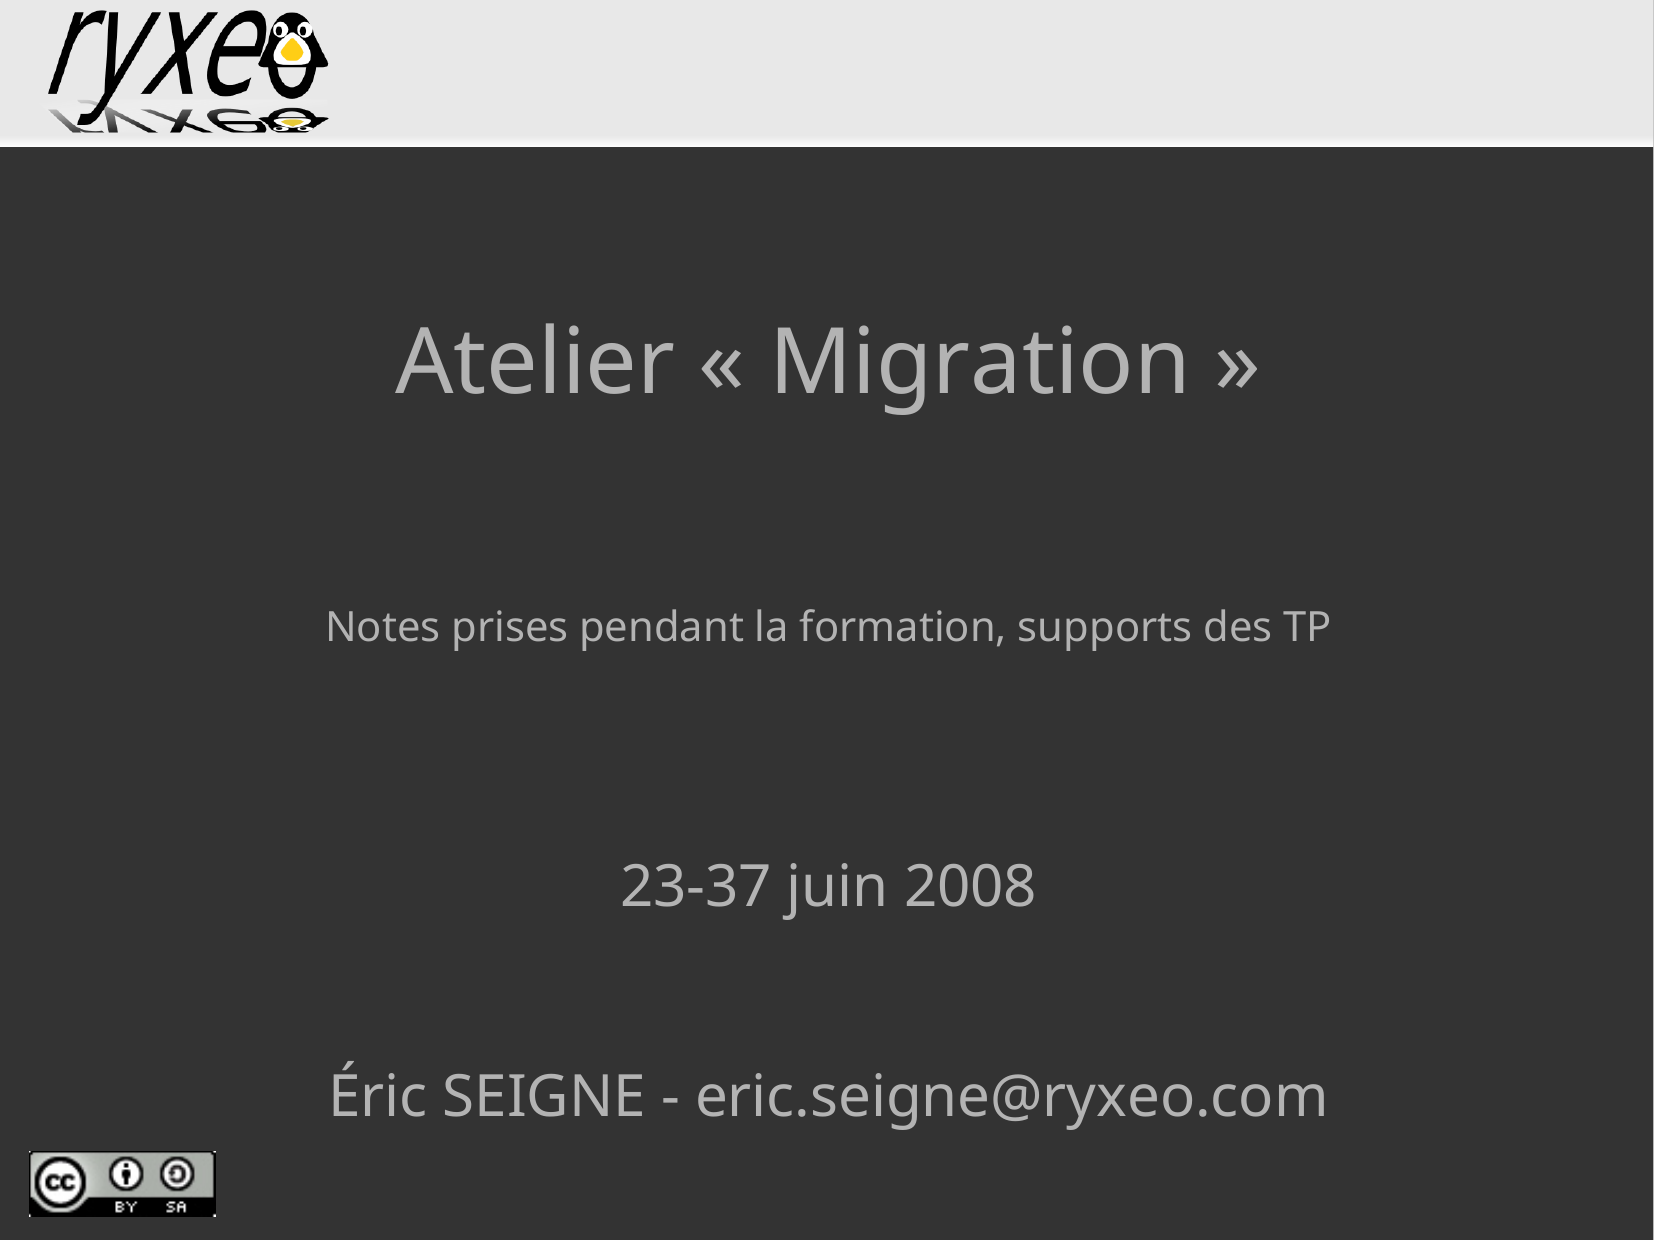

# Atelier « Migration »
Notes prises pendant la formation, supports des TP
23-37 juin 2008
Éric SEIGNE - eric.seigne@ryxeo.com